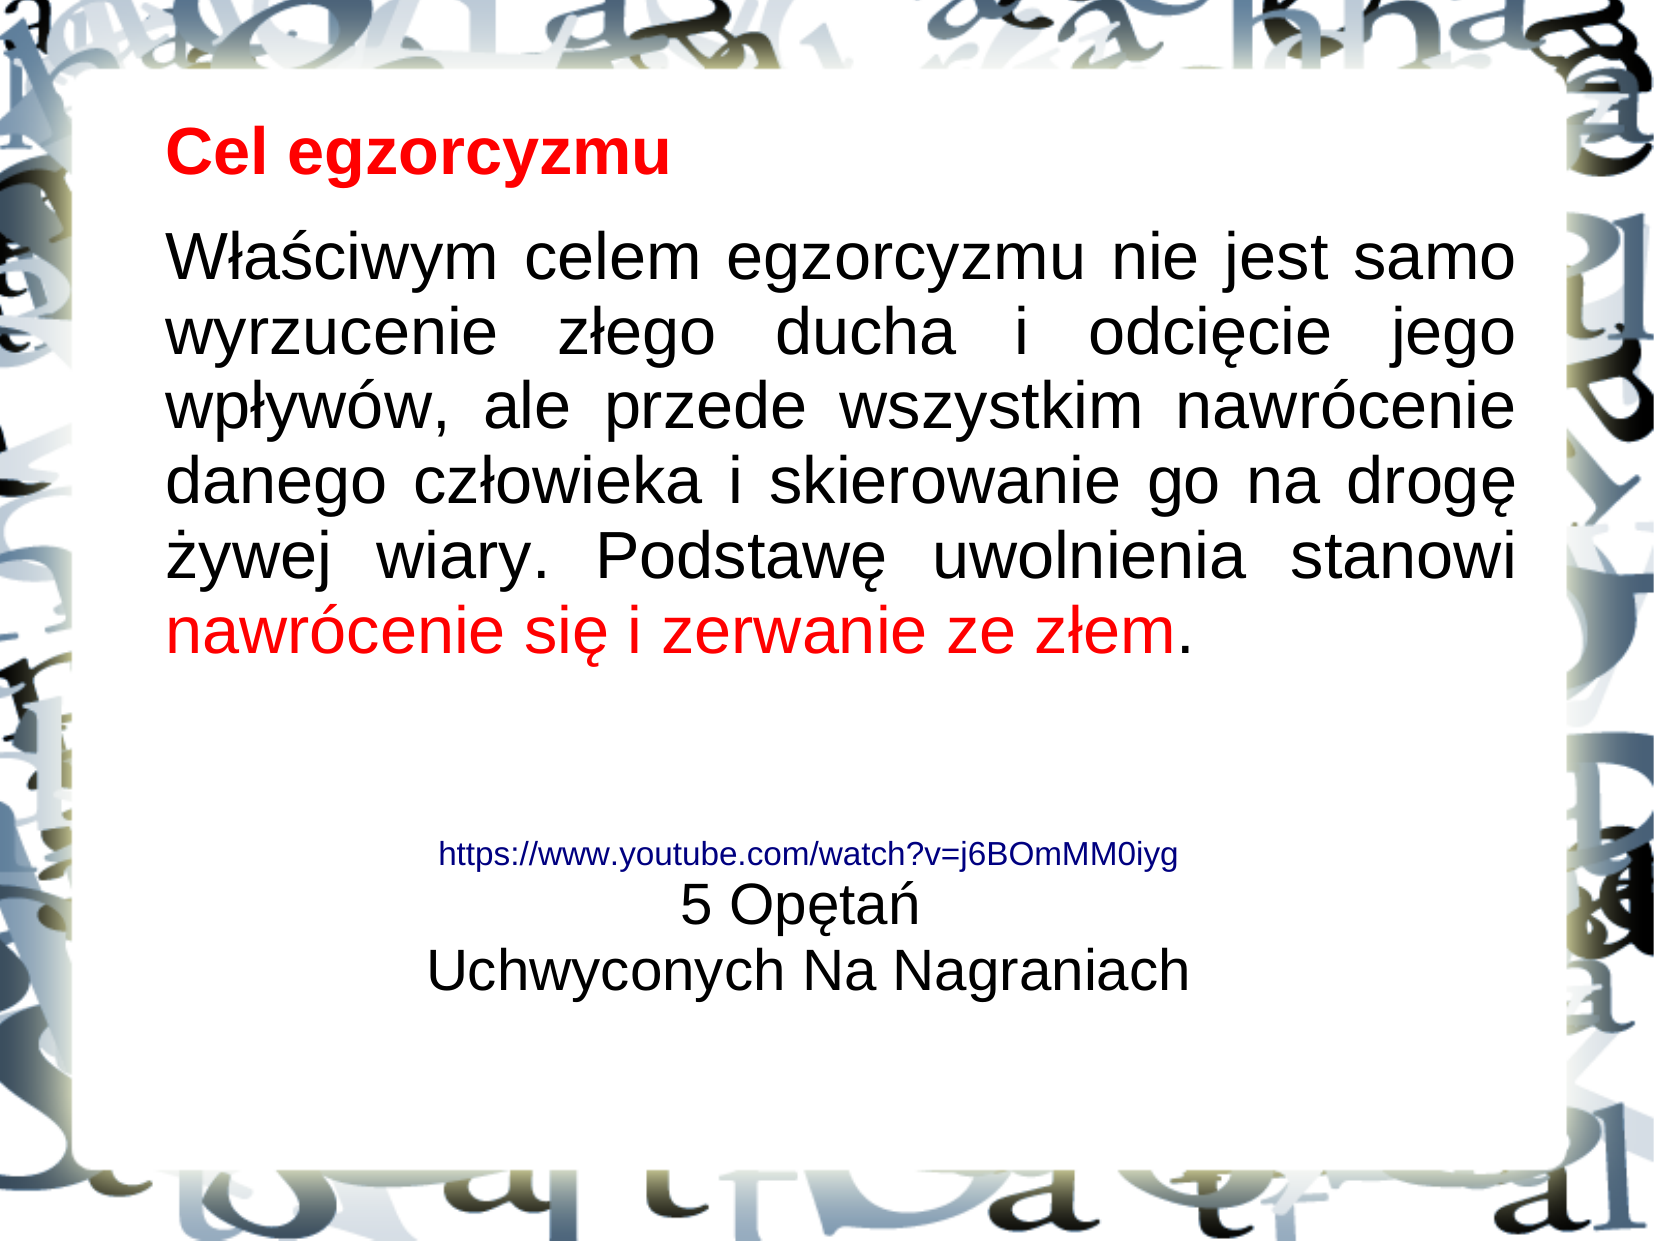

# Cel egzorcyzmu
Właściwym celem egzorcyzmu nie jest samo wyrzucenie złego ducha i odcięcie jego wpływów, ale przede wszystkim nawrócenie danego człowieka i skierowanie go na drogę żywej wiary. Podstawę uwolnienia stanowi nawrócenie się i zerwanie ze złem.
https://www.youtube.com/watch?v=j6BOmMM0iyg
5 Opętań
Uchwyconych Na Nagraniach